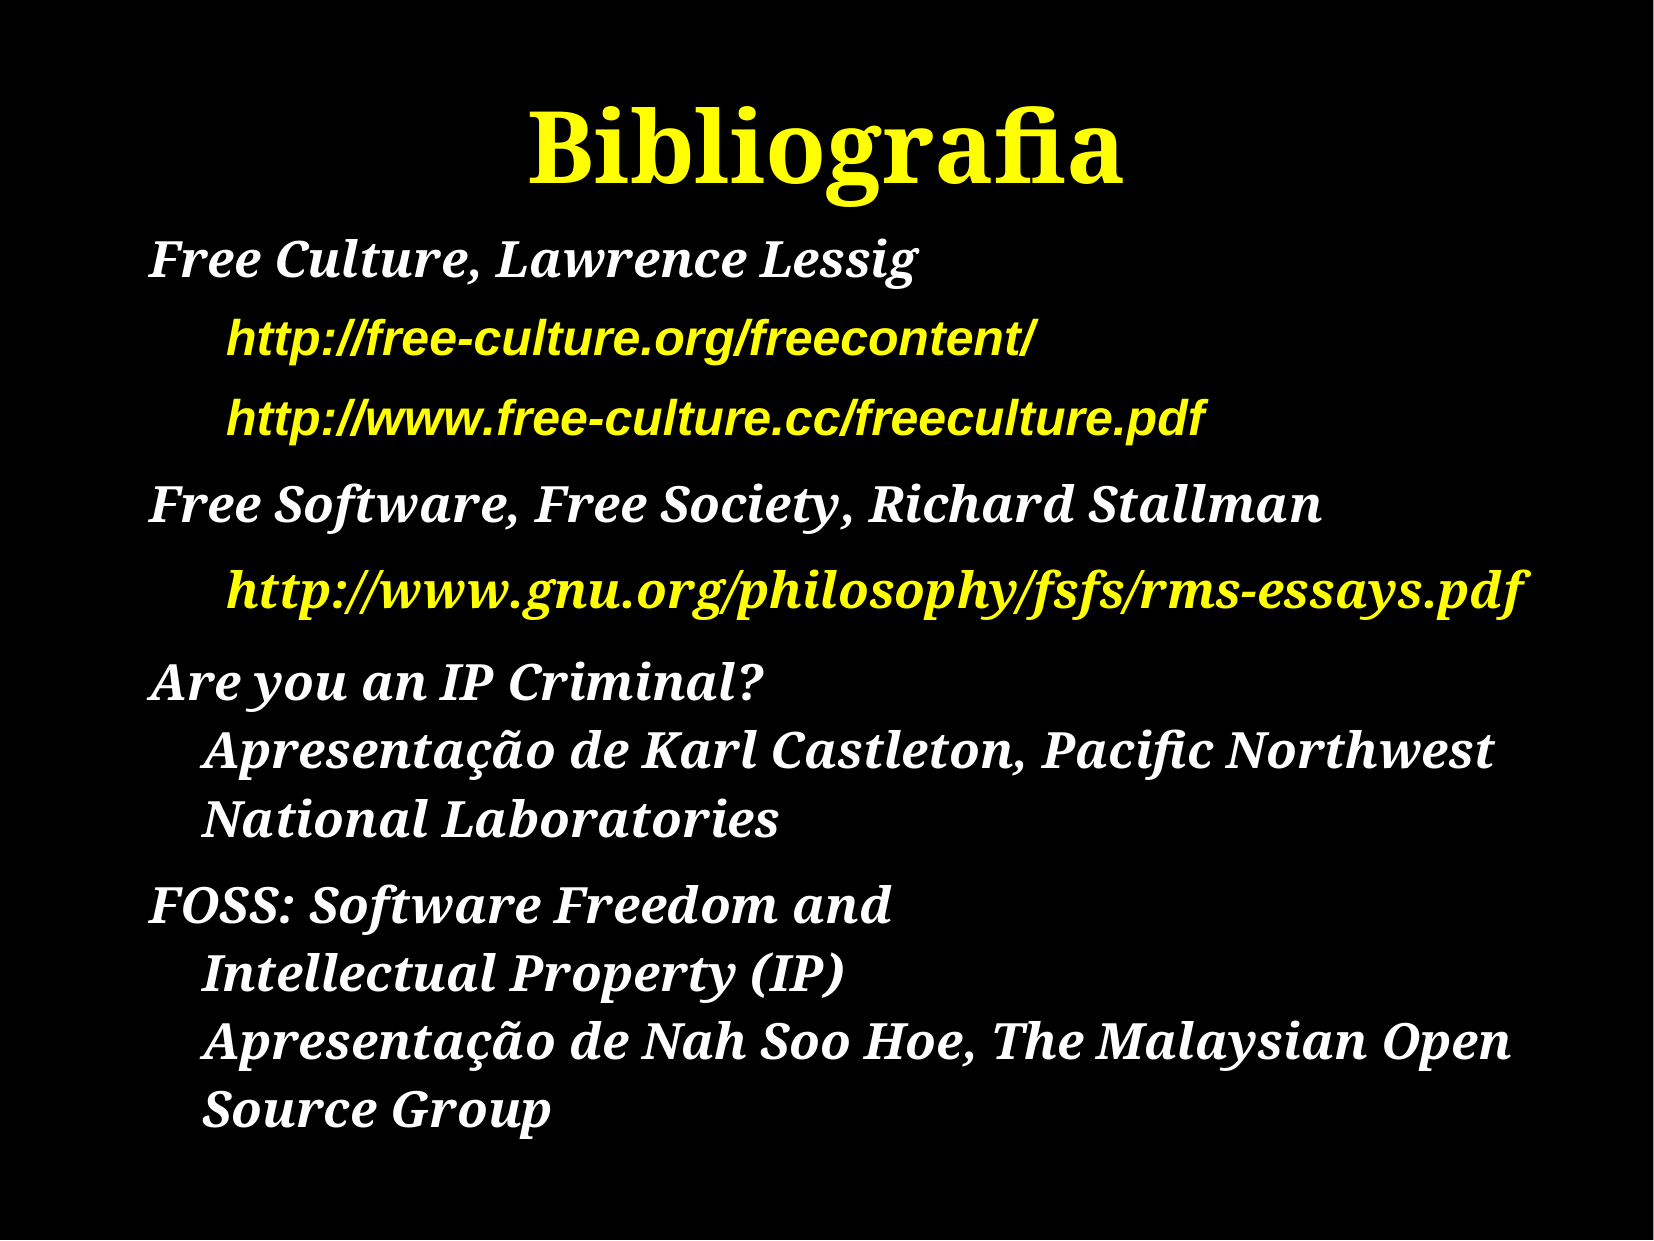

# Bibliografia
Free Culture, Lawrence Lessig
http://free-culture.org/freecontent/
http://www.free-culture.cc/freeculture.pdf
Free Software, Free Society, Richard Stallman
http://www.gnu.org/philosophy/fsfs/rms-essays.pdf
Are you an IP Criminal?
Apresentação de Karl Castleton, Pacific Northwest National Laboratories
FOSS: Software Freedom and
Intellectual Property (IP)
Apresentação de Nah Soo Hoe, The Malaysian Open Source Group